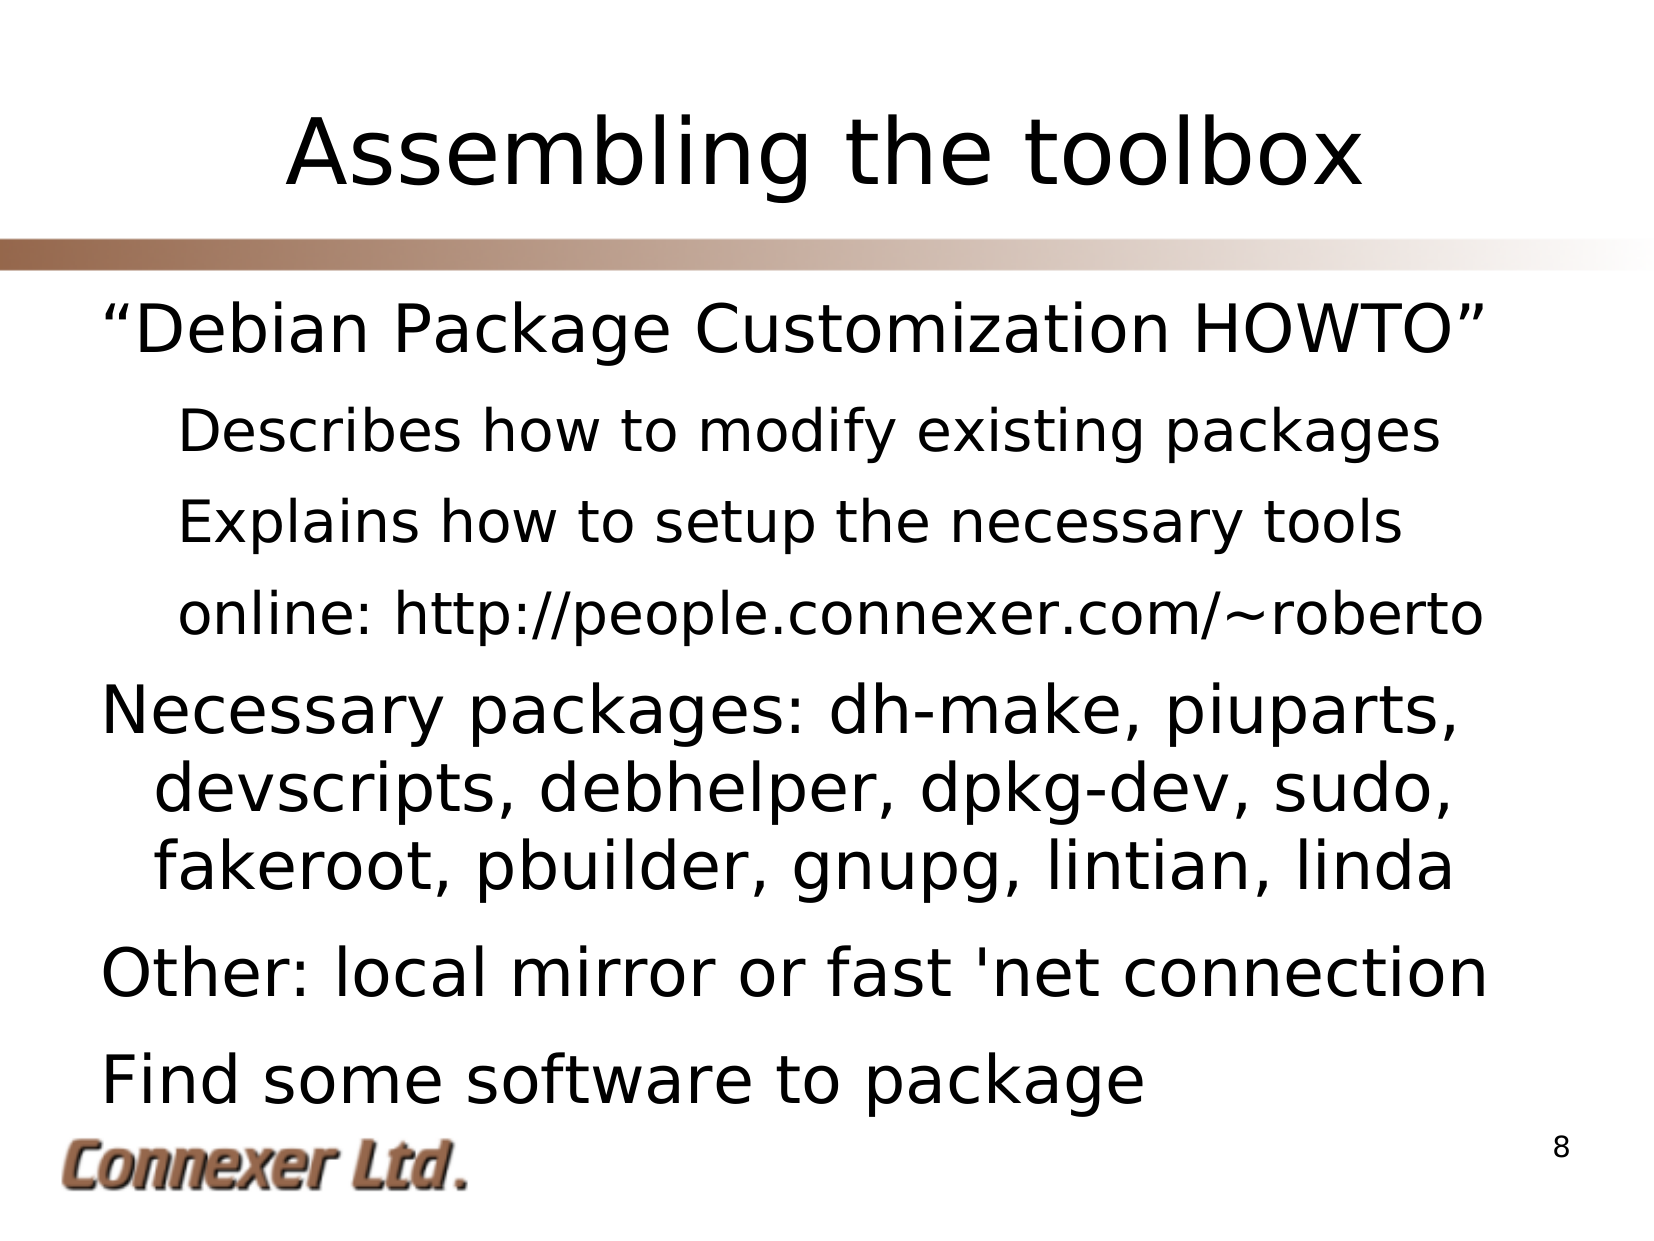

# Assembling the toolbox
“Debian Package Customization HOWTO”
Describes how to modify existing packages
Explains how to setup the necessary tools
online: http://people.connexer.com/~roberto
Necessary packages: dh-make, piuparts, devscripts, debhelper, dpkg-dev, sudo, fakeroot, pbuilder, gnupg, lintian, linda
Other: local mirror or fast 'net connection
Find some software to package
8